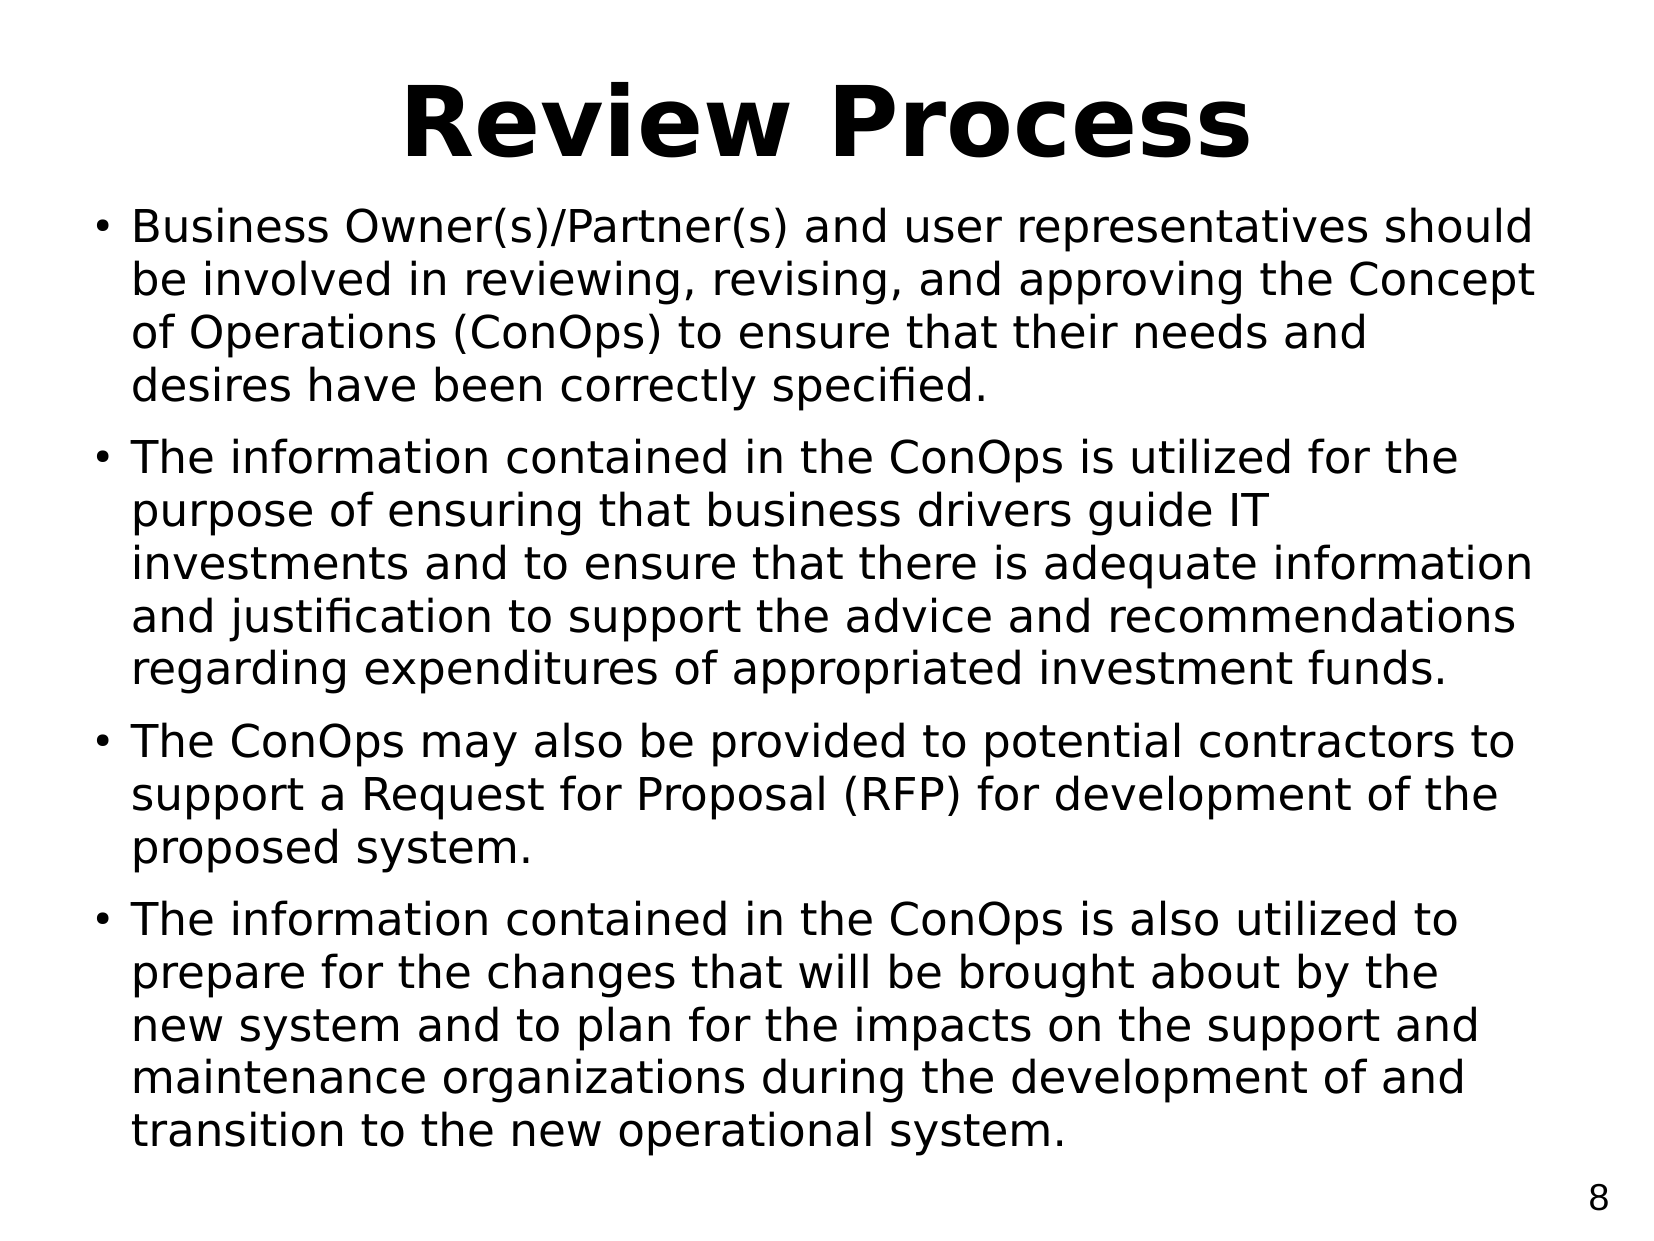

# Review Process
Business Owner(s)/Partner(s) and user representatives should be involved in reviewing, revising, and approving the Concept of Operations (ConOps) to ensure that their needs and desires have been correctly specified.
The information contained in the ConOps is utilized for the purpose of ensuring that business drivers guide IT investments and to ensure that there is adequate information and justification to support the advice and recommendations regarding expenditures of appropriated investment funds.
The ConOps may also be provided to potential contractors to support a Request for Proposal (RFP) for development of the proposed system.
The information contained in the ConOps is also utilized to prepare for the changes that will be brought about by the new system and to plan for the impacts on the support and maintenance organizations during the development of and transition to the new operational system.